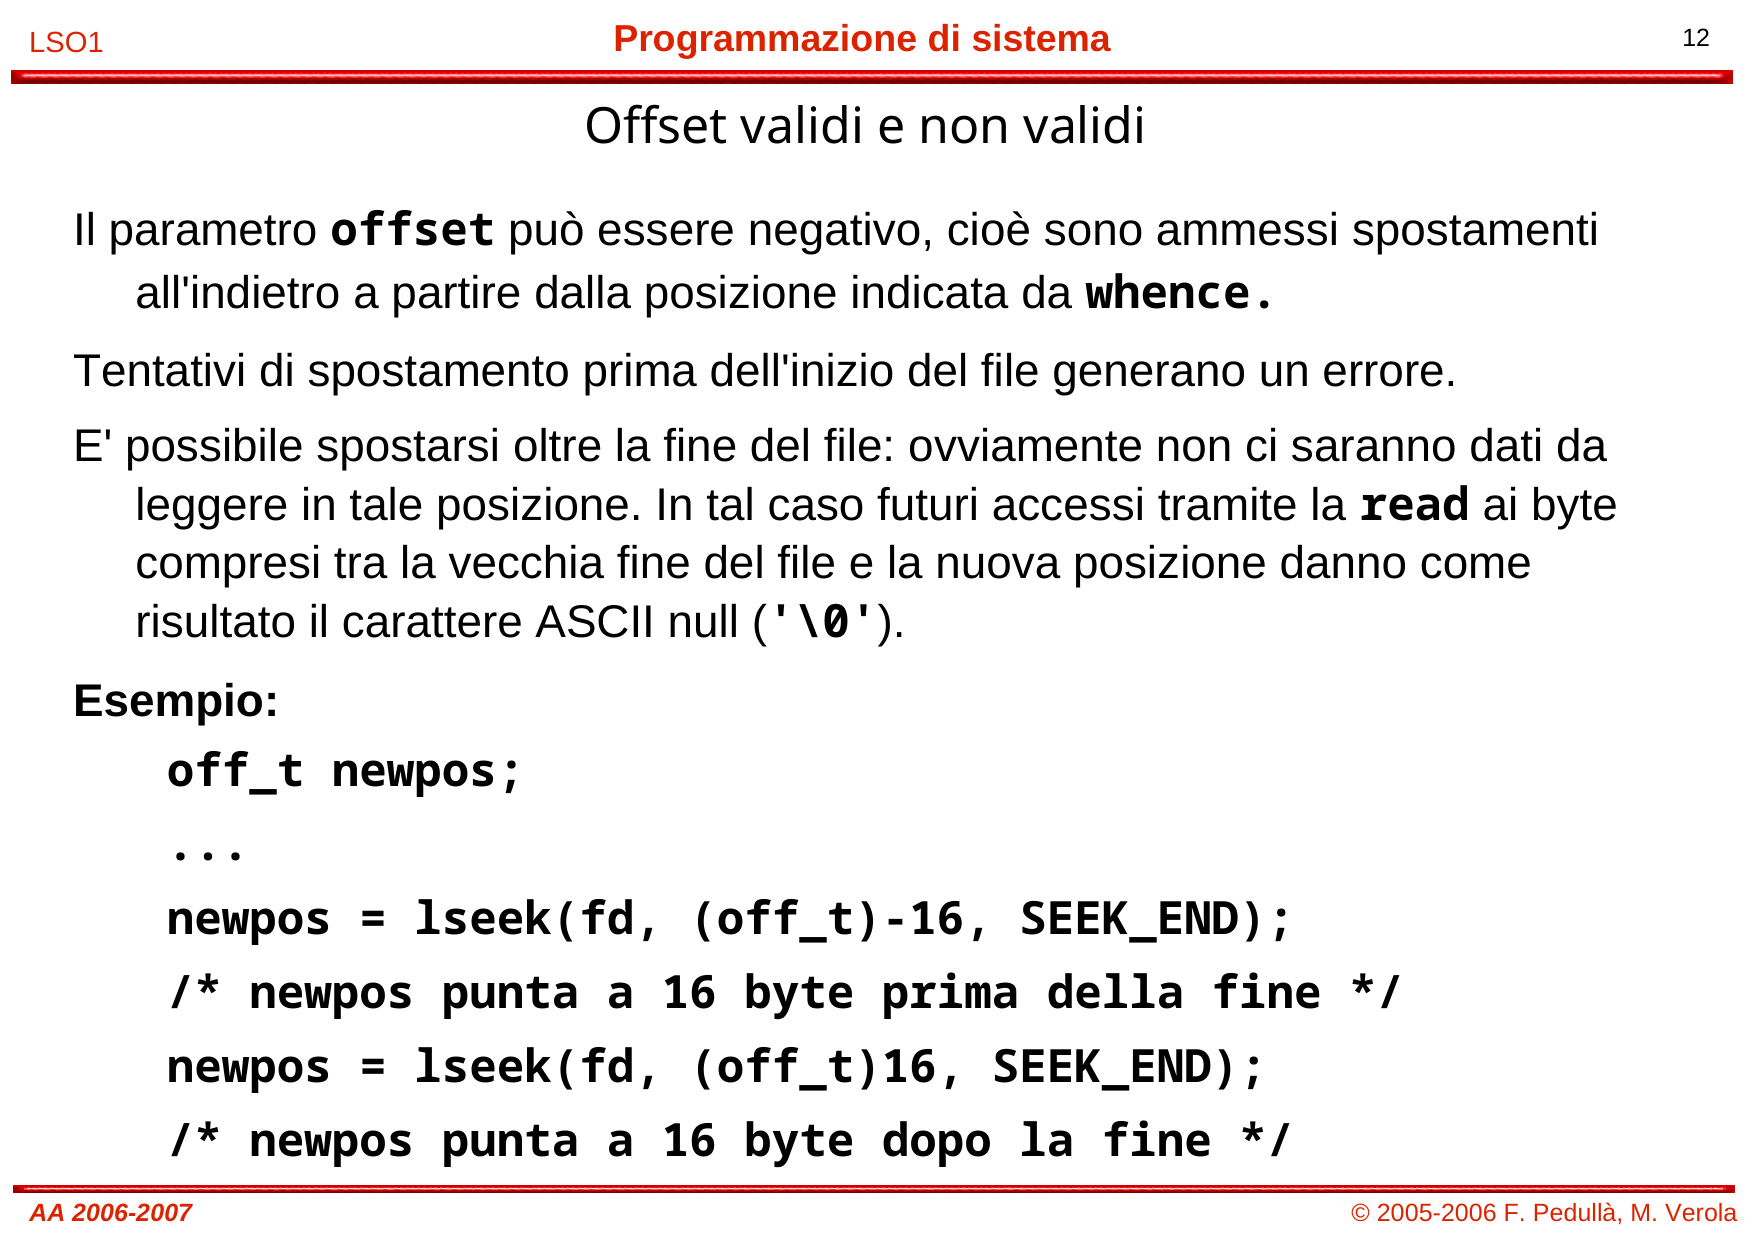

Offset validi e non validi
# Il parametro offset può essere negativo, cioè sono ammessi spostamenti all'indietro a partire dalla posizione indicata da whence.
Tentativi di spostamento prima dell'inizio del file generano un errore.
E' possibile spostarsi oltre la fine del file: ovviamente non ci saranno dati da leggere in tale posizione. In tal caso futuri accessi tramite la read ai byte compresi tra la vecchia fine del file e la nuova posizione danno come risultato il carattere ASCII null ('\0').
Esempio:
off_t newpos;
...
newpos = lseek(fd, (off_t)-16, SEEK_END);
/* newpos punta a 16 byte prima della fine */
newpos = lseek(fd, (off_t)16, SEEK_END);
/* newpos punta a 16 byte dopo la fine */